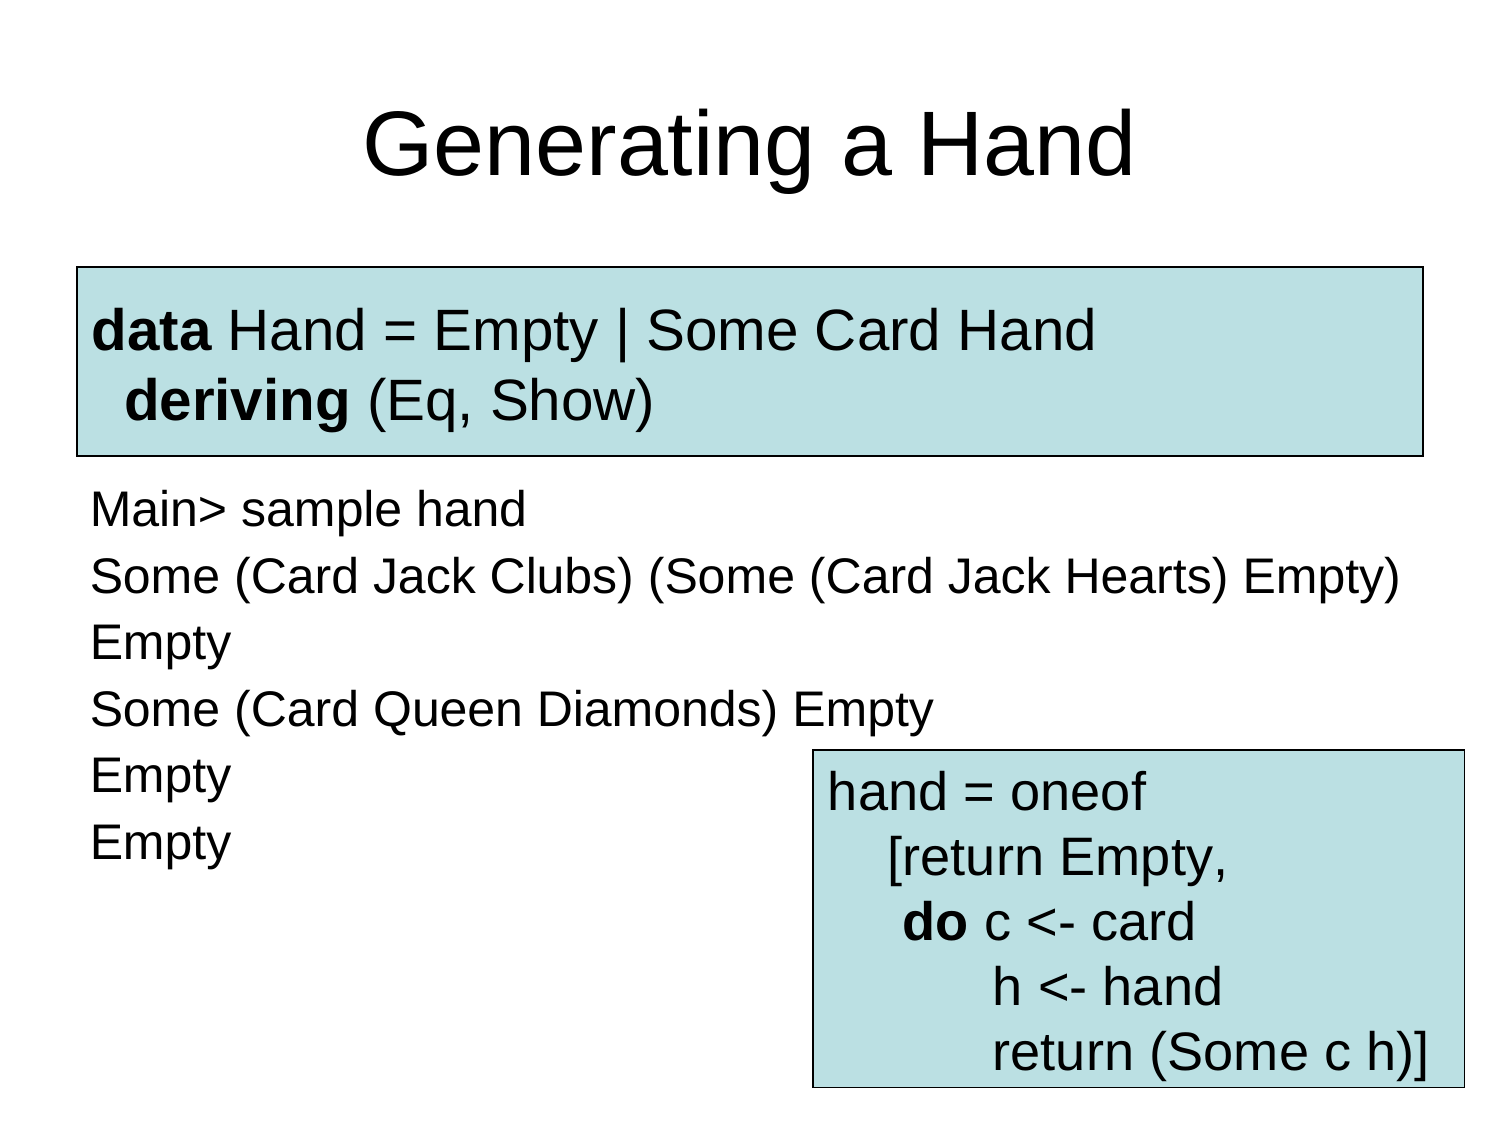

# Generating a Hand
data Hand = Empty | Some Card Hand
 deriving (Eq, Show)
Main> sample hand
Some (Card Jack Clubs) (Some (Card Jack Hearts) Empty)
Empty
Some (Card Queen Diamonds) Empty
Empty
Empty
hand = oneof
 [return Empty,
 do c <- card
	 h <- hand
	 return (Some c h)]